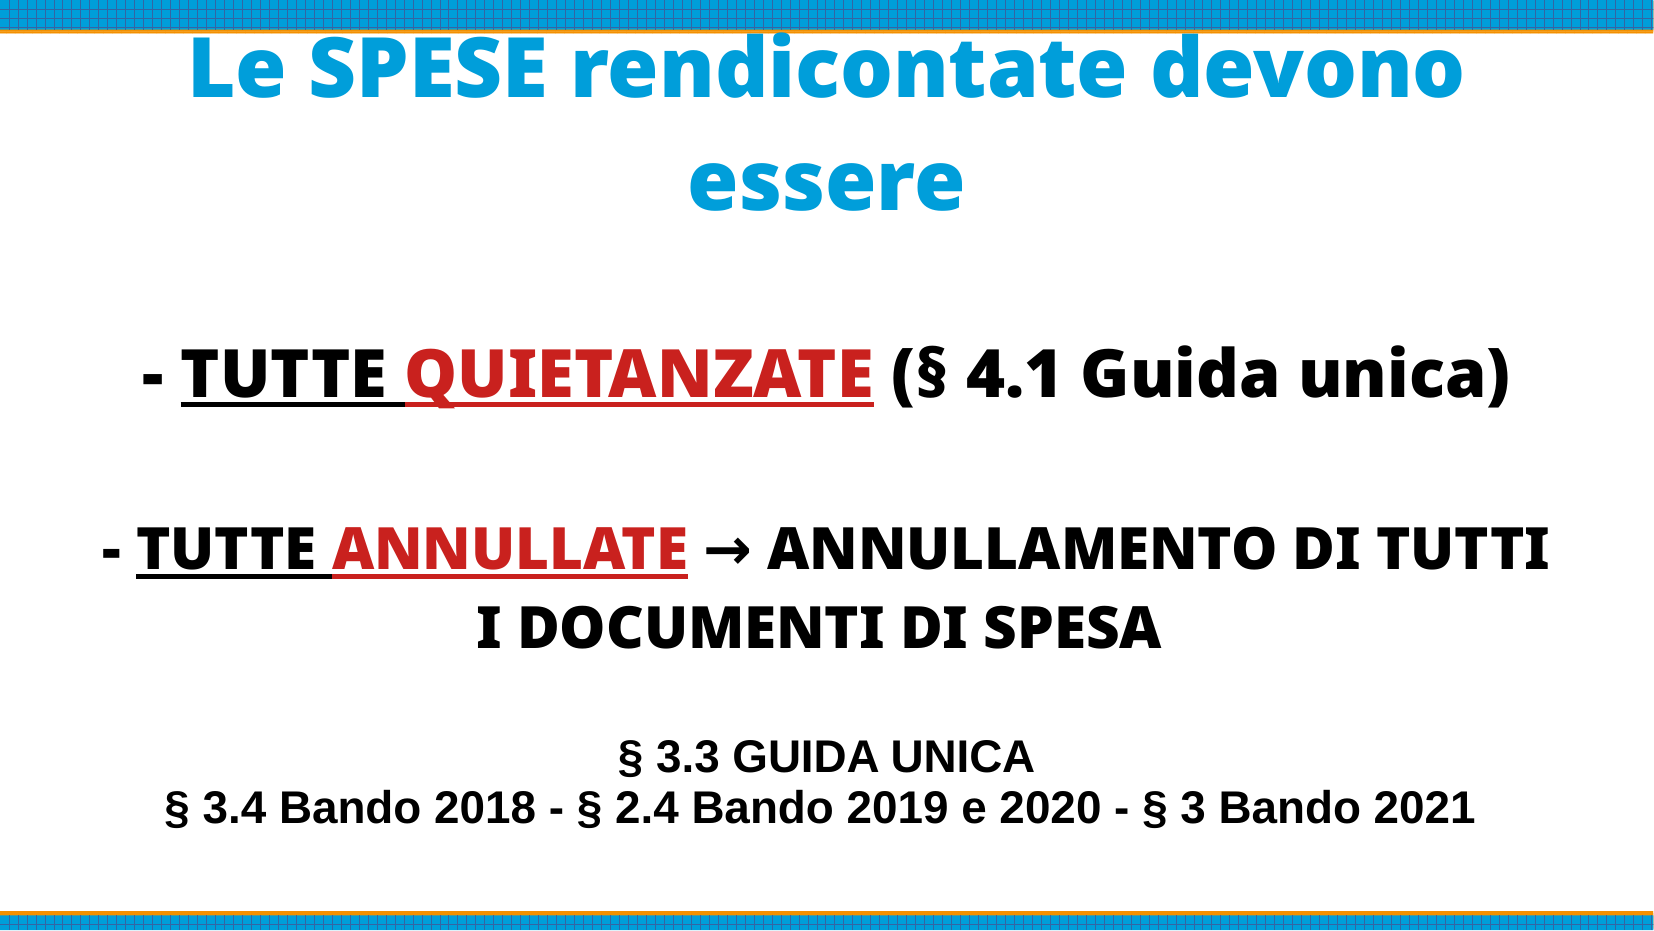

# Le SPESE rendicontate devono essere
- TUTTE QUIETANZATE (§ 4.1 Guida unica)
- TUTTE ANNULLATE → ANNULLAMENTO DI TUTTI I DOCUMENTI DI SPESA
§ 3.3 GUIDA UNICA
§ 3.4 Bando 2018 - § 2.4 Bando 2019 e 2020 - § 3 Bando 2021